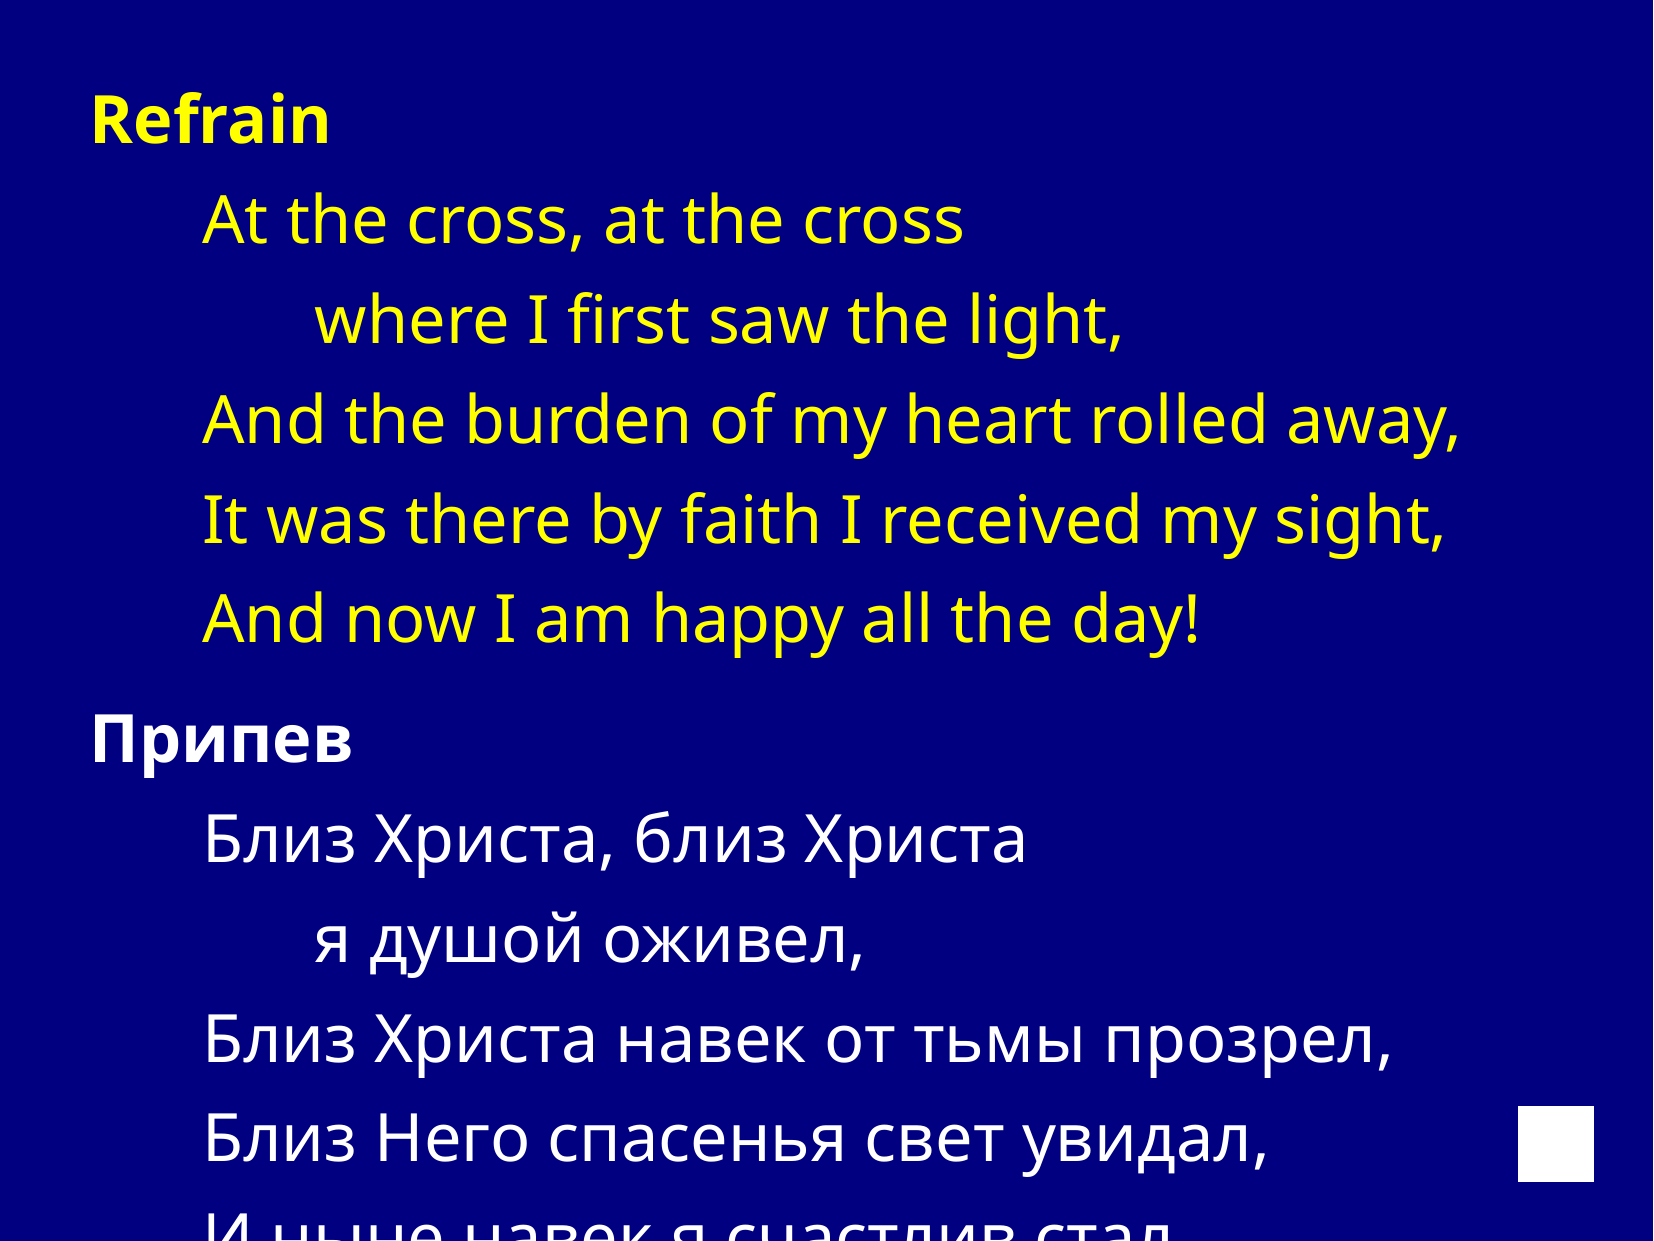

Refrain
	At the cross, at the cross
		where I first saw the light,
	And the burden of my heart rolled away,
	It was there by faith I received my sight,
	And now I am happy all the day!
Припев
	Близ Христа, близ Христа
		я душой оживел,
	Близ Христа навек от тьмы прозрел,
	Близ Него спасенья свет увидал,
	И ныне навек я счастлив стал.